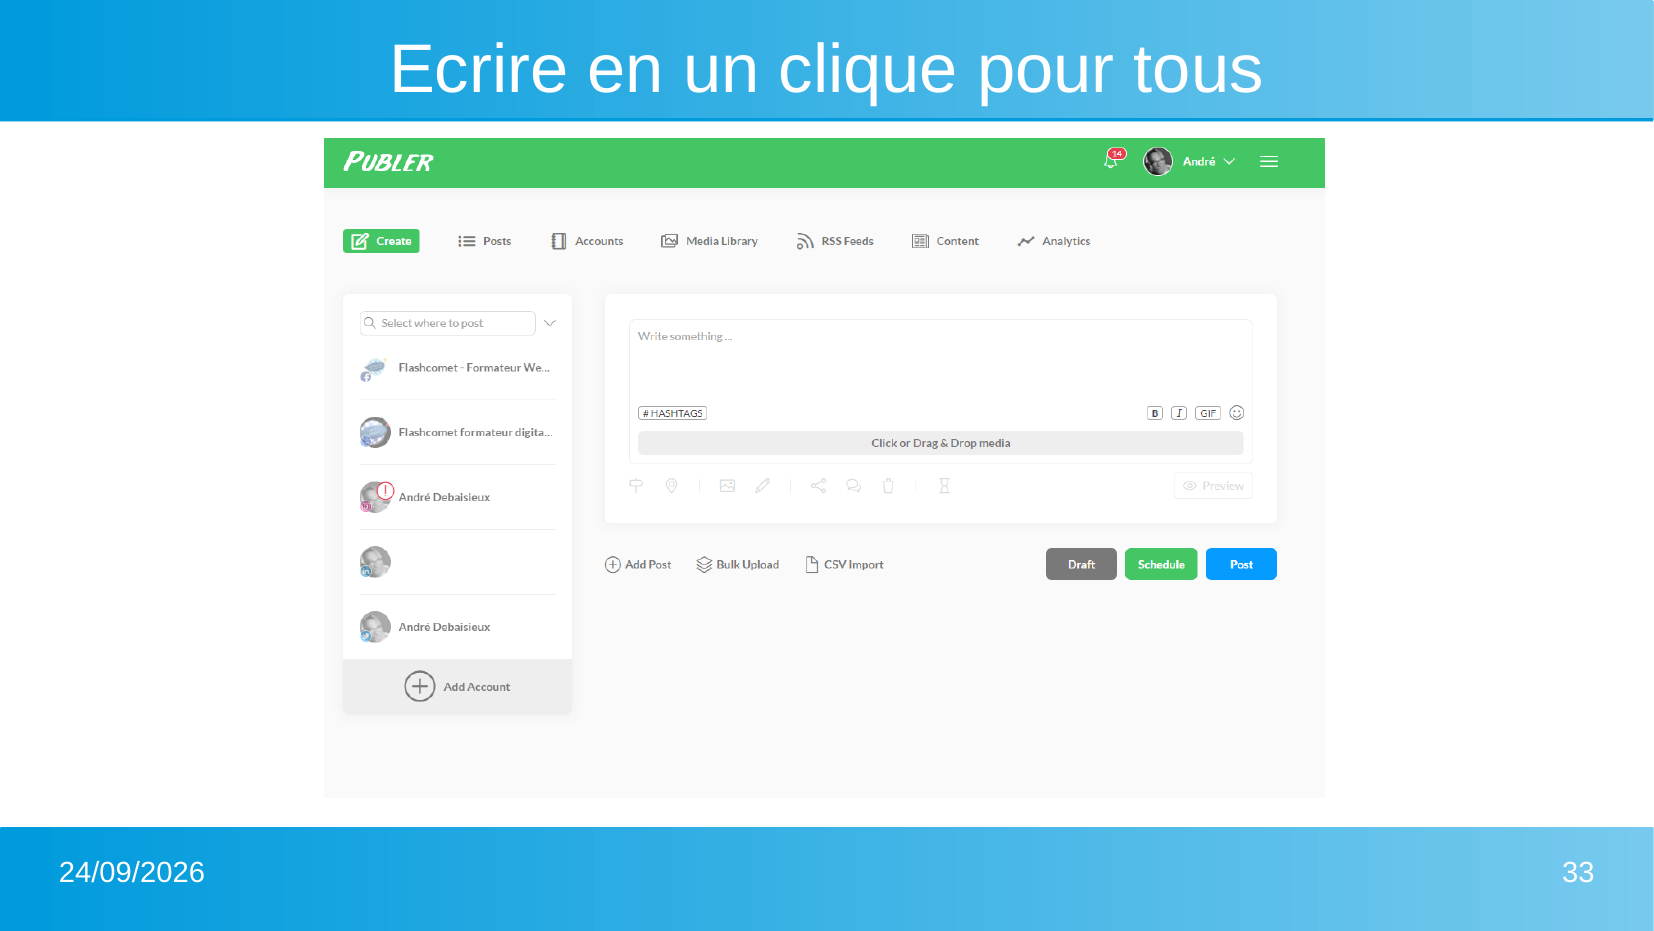

# Ecrire en un clique pour tous
33